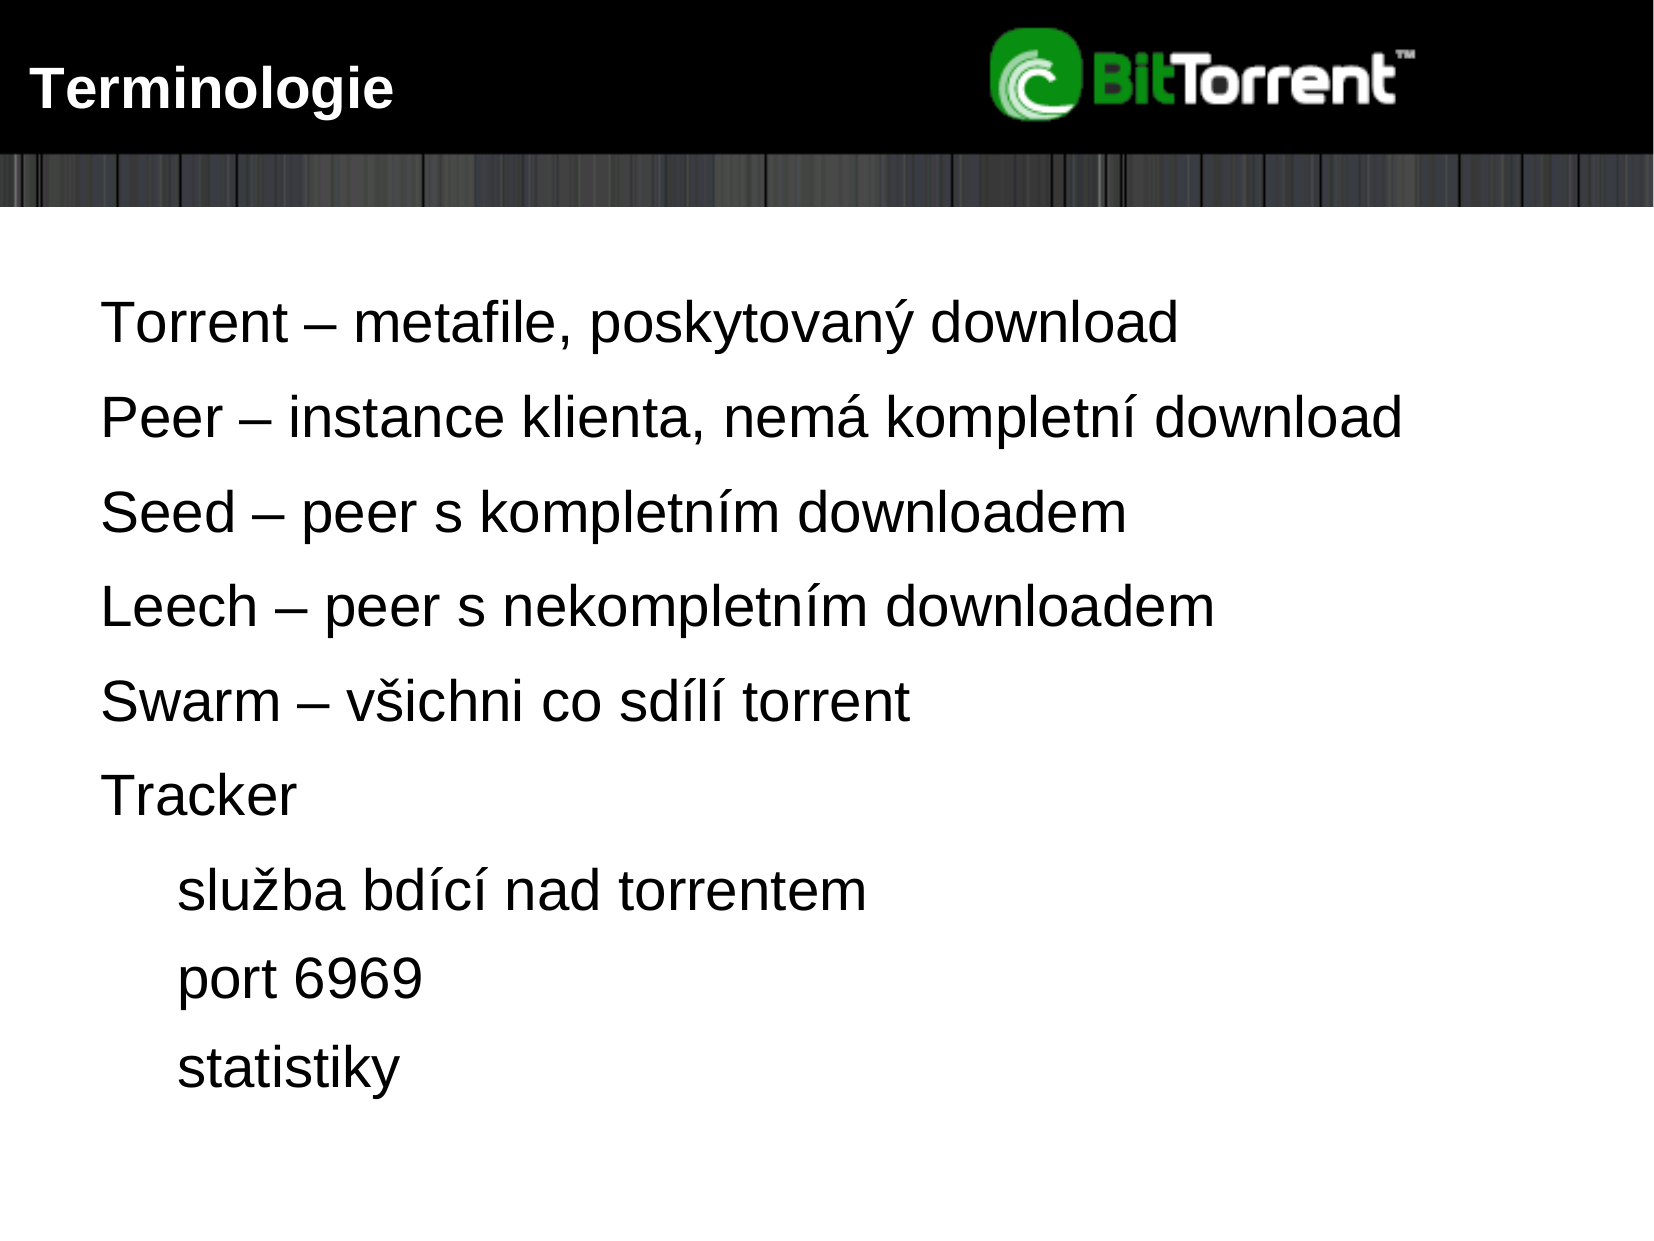

# Terminologie
Torrent – metafile, poskytovaný download
Peer – instance klienta, nemá kompletní download
Seed – peer s kompletním downloadem
Leech – peer s nekompletním downloadem
Swarm – všichni co sdílí torrent
Tracker
služba bdící nad torrentem
port 6969
statistiky